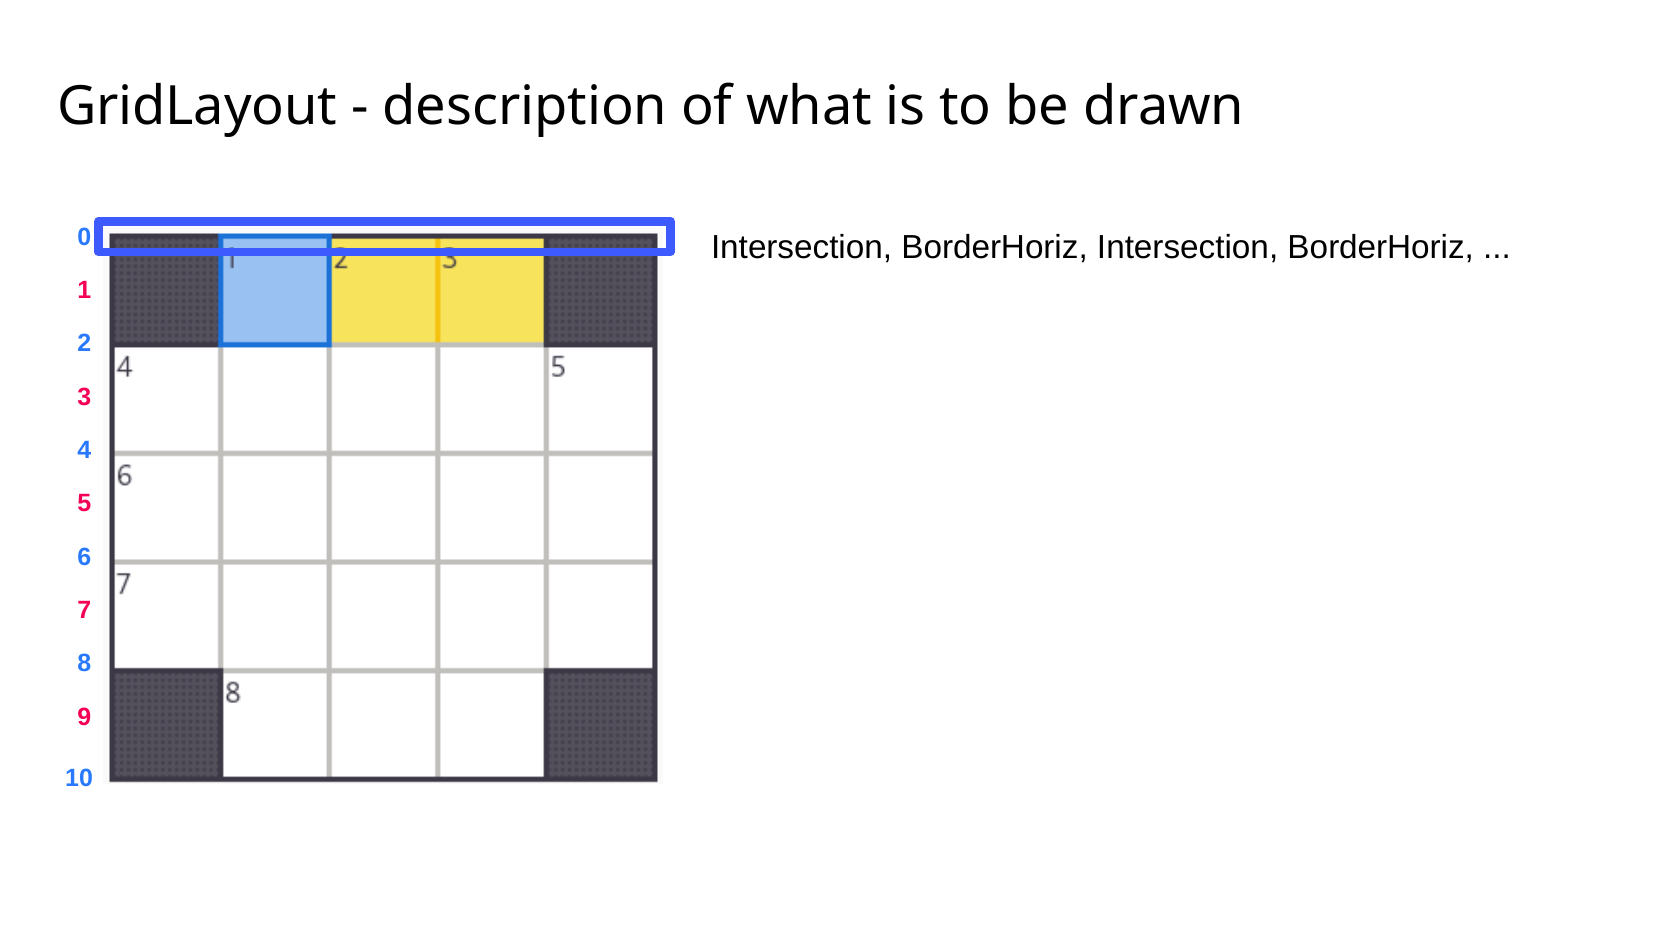

# GridLayout - description of what is to be drawn
0
Intersection, BorderHoriz, Intersection, BorderHoriz, ...
1
2
3
4
5
6
7
8
9
10